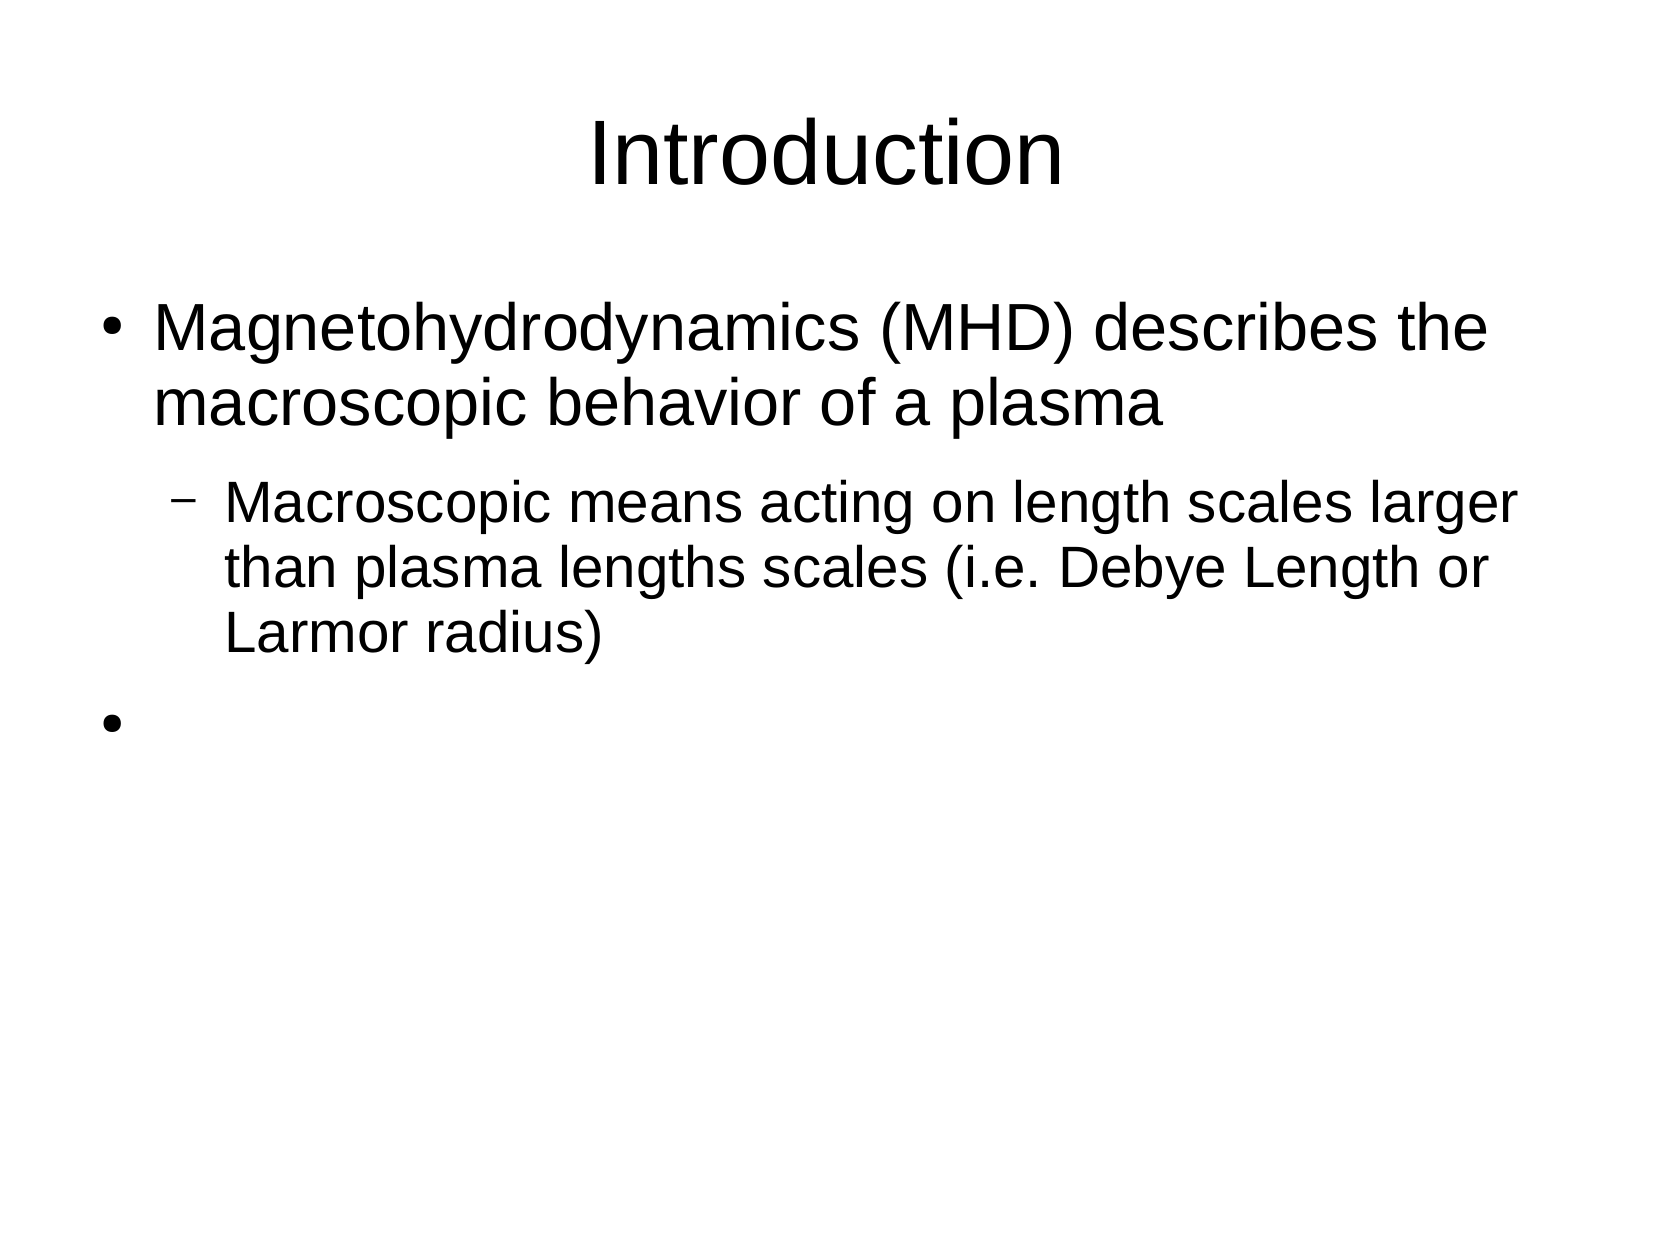

# Introduction
Magnetohydrodynamics (MHD) describes the macroscopic behavior of a plasma
Macroscopic means acting on length scales larger than plasma lengths scales (i.e. Debye Length or Larmor radius)